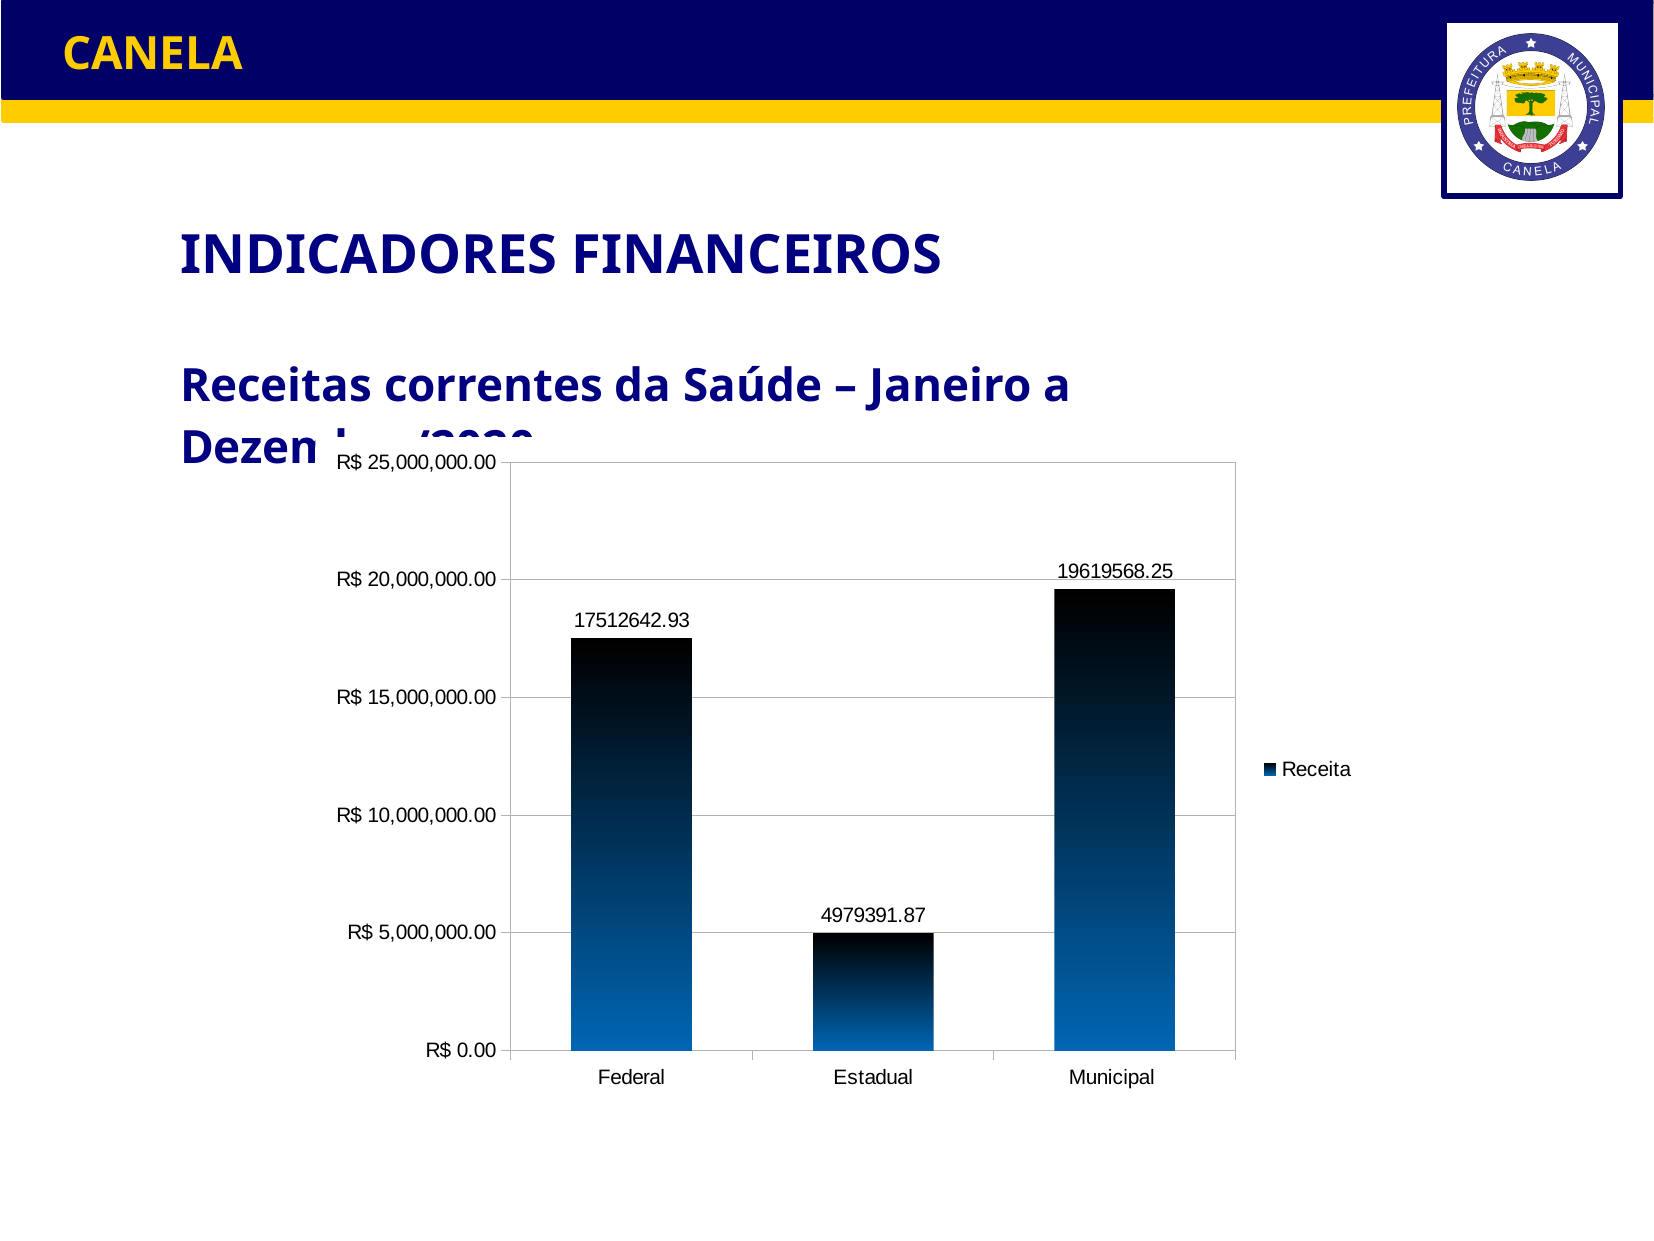

CANELA
CANELA
INDICADORES FINANCEIROS
Receitas correntes da Saúde – Janeiro a Dezembro/2020
### Chart
| Category | Receita |
|---|---|
| Federal | 17512642.93 |
| Estadual | 4979391.87 |
| Municipal | 19619568.25 |